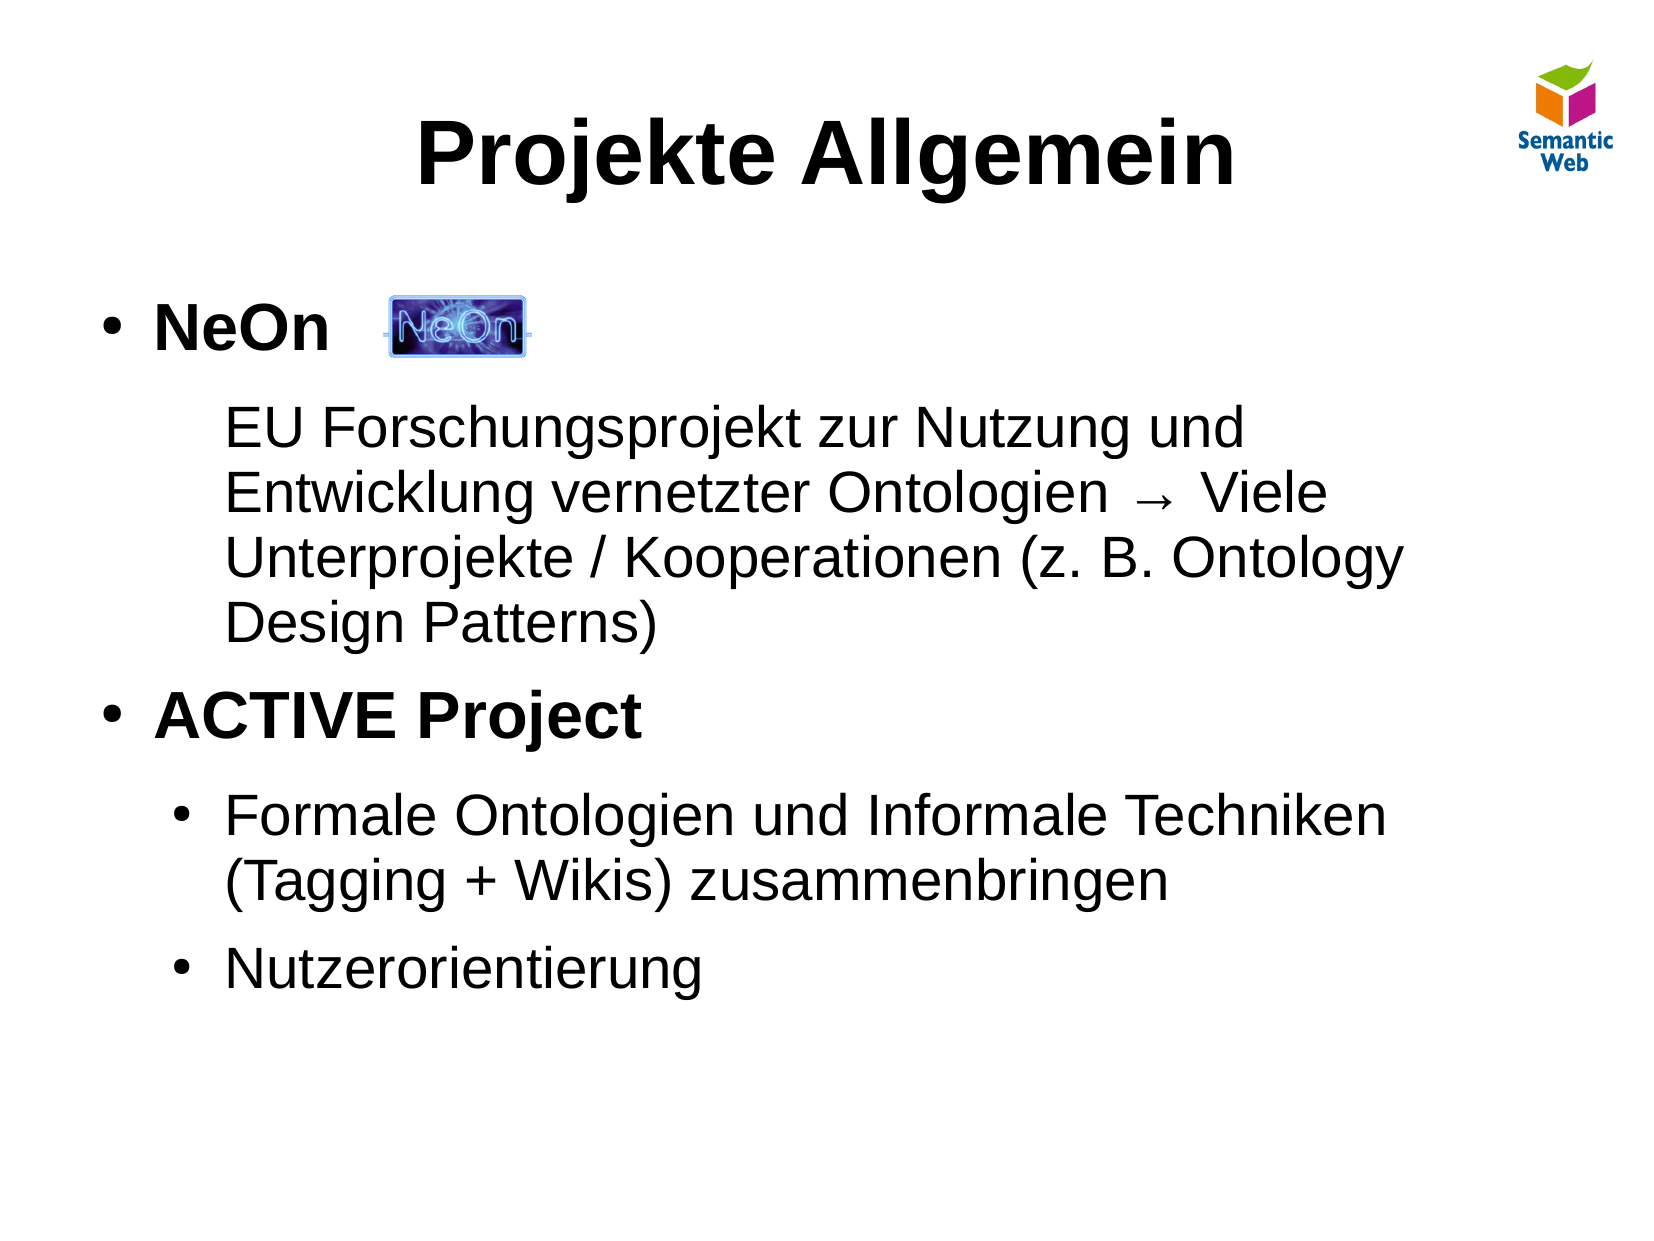

# Projekte Allgemein
NeOn
EU Forschungsprojekt zur Nutzung und Entwicklung vernetzter Ontologien → Viele Unterprojekte / Kooperationen (z. B. Ontology Design Patterns)
ACTIVE Project
Formale Ontologien und Informale Techniken (Tagging + Wikis) zusammenbringen
Nutzerorientierung